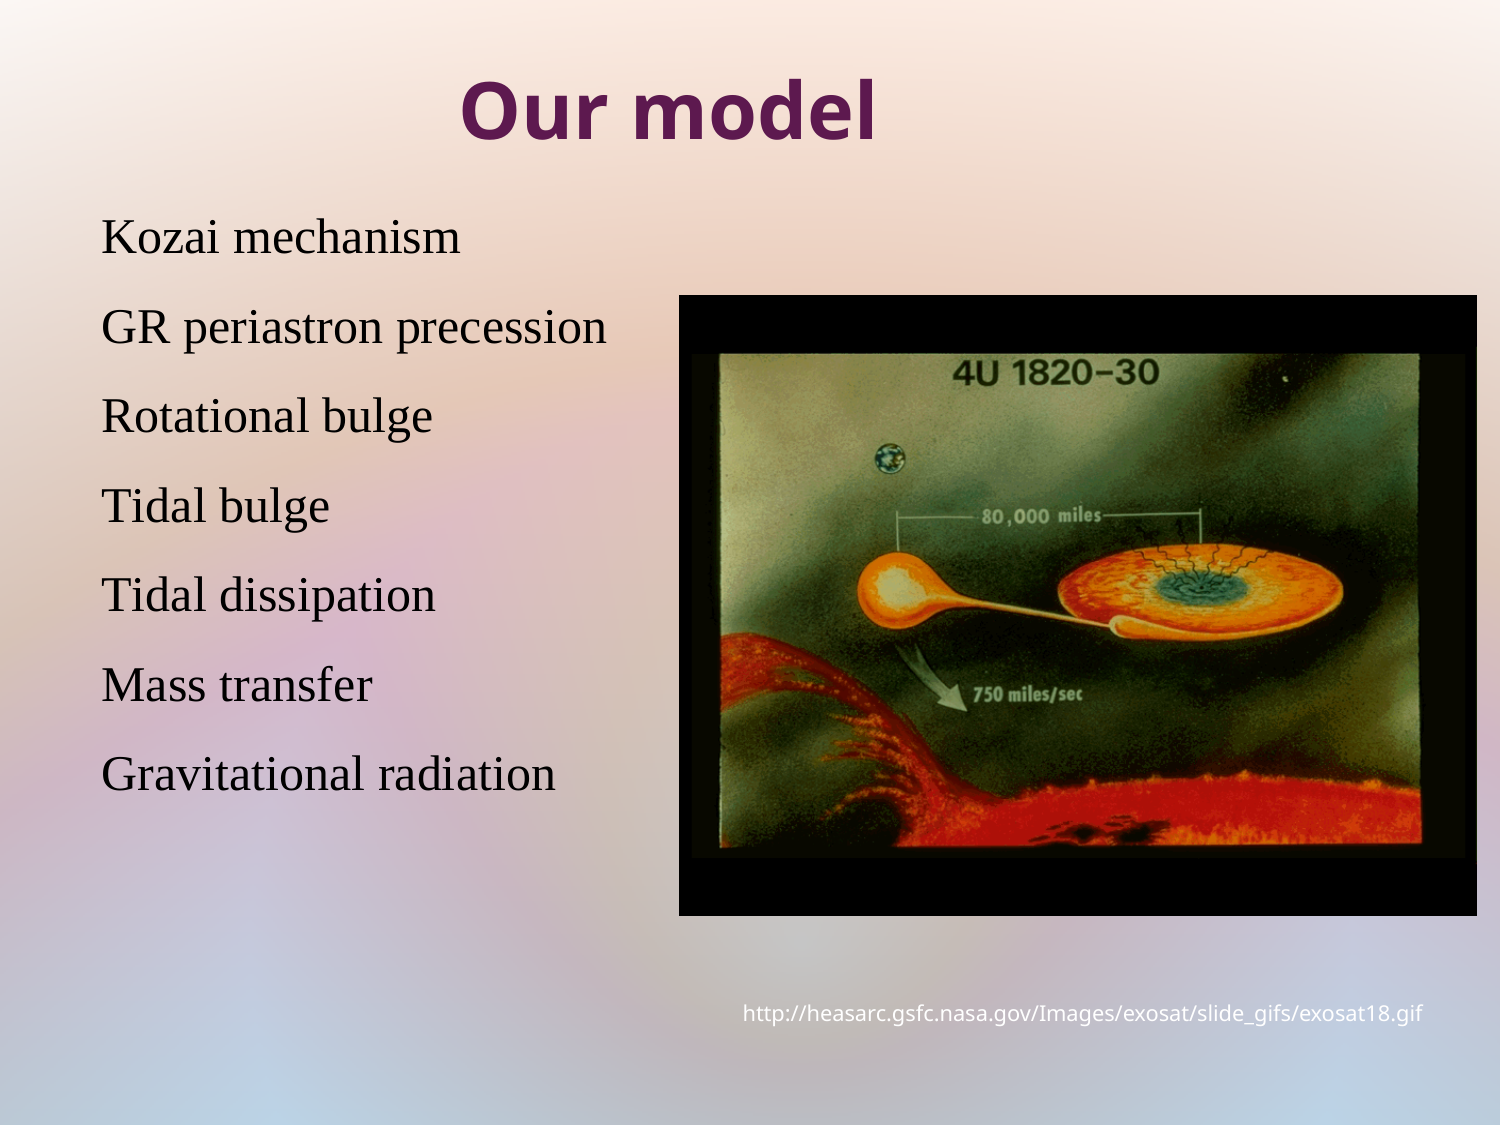

# Our model
Kozai mechanism
GR periastron precession
Rotational bulge
Tidal bulge
Tidal dissipation
Mass transfer
Gravitational radiation
http://heasarc.gsfc.nasa.gov/Images/exosat/slide_gifs/exosat18.gif